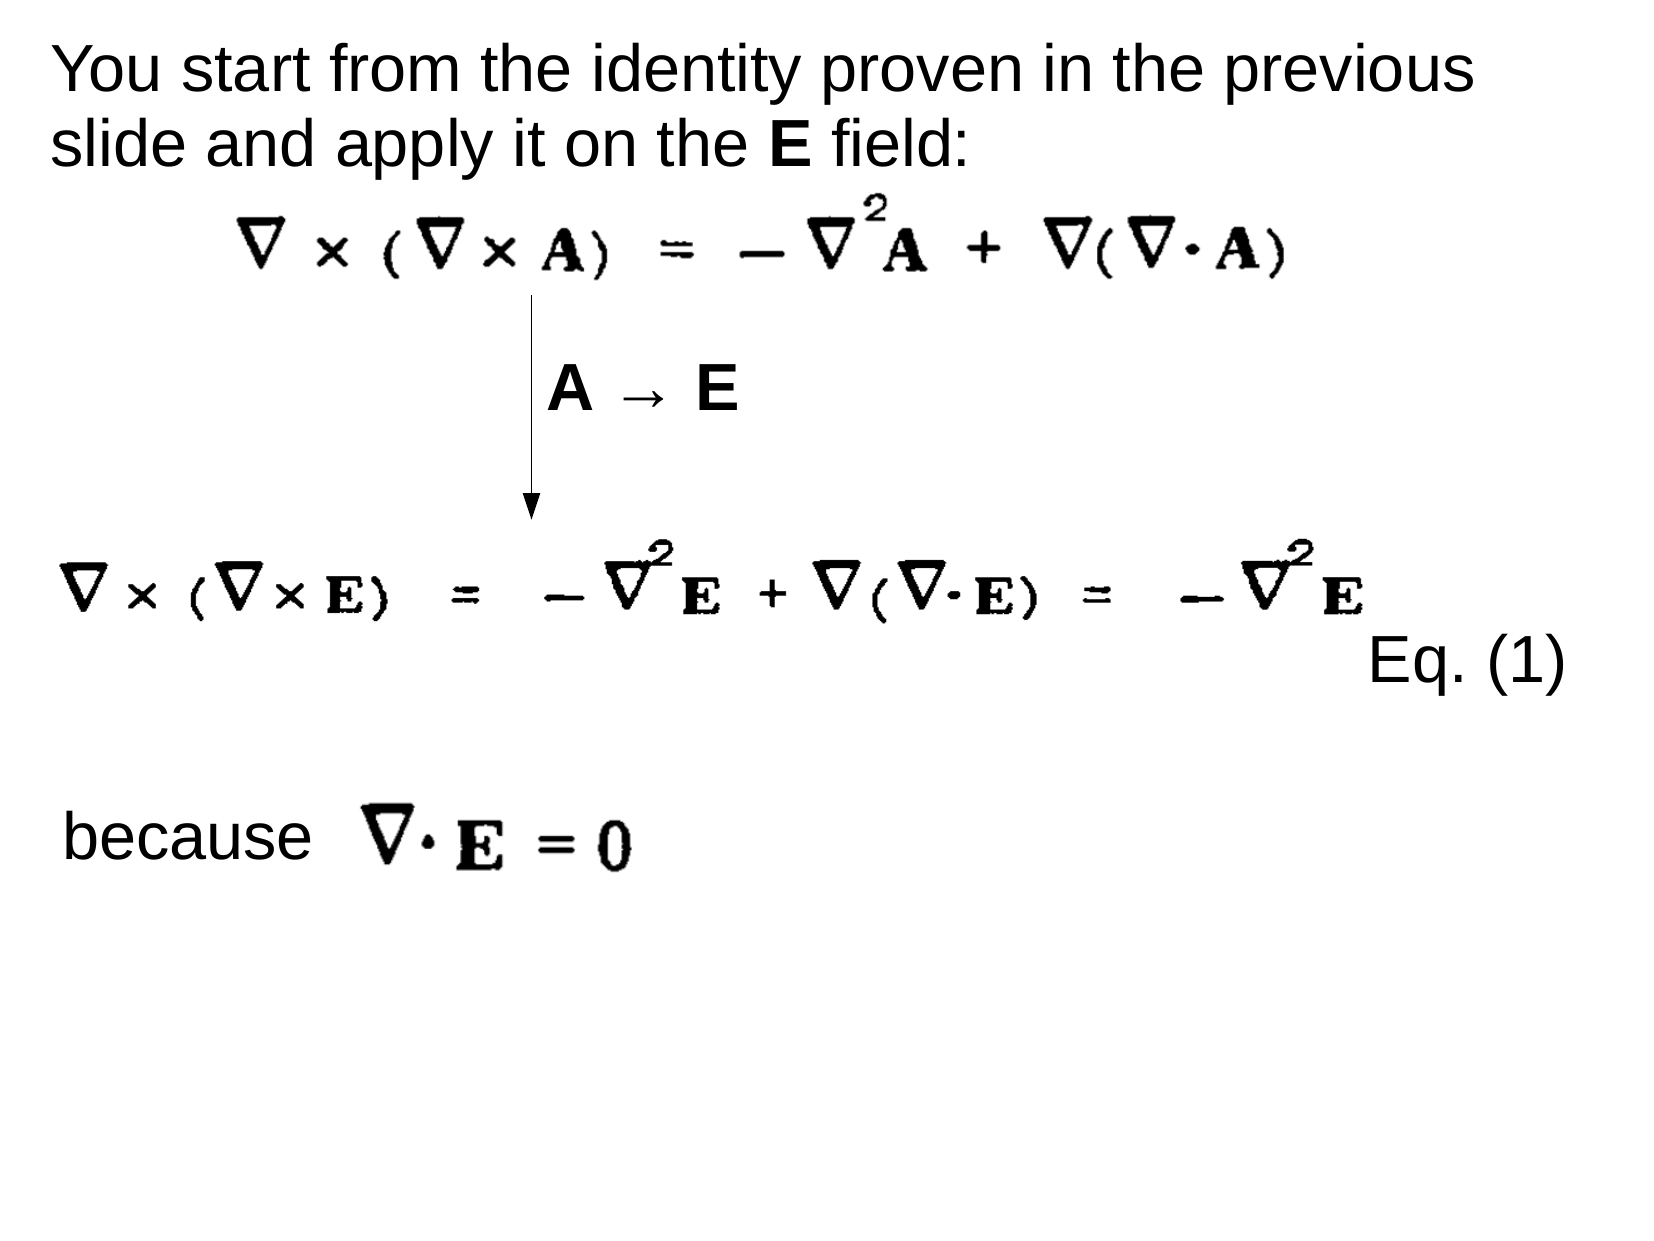

You start from the identity proven in the previous slide and apply it on the E field:
A → E
Eq. (1)
because